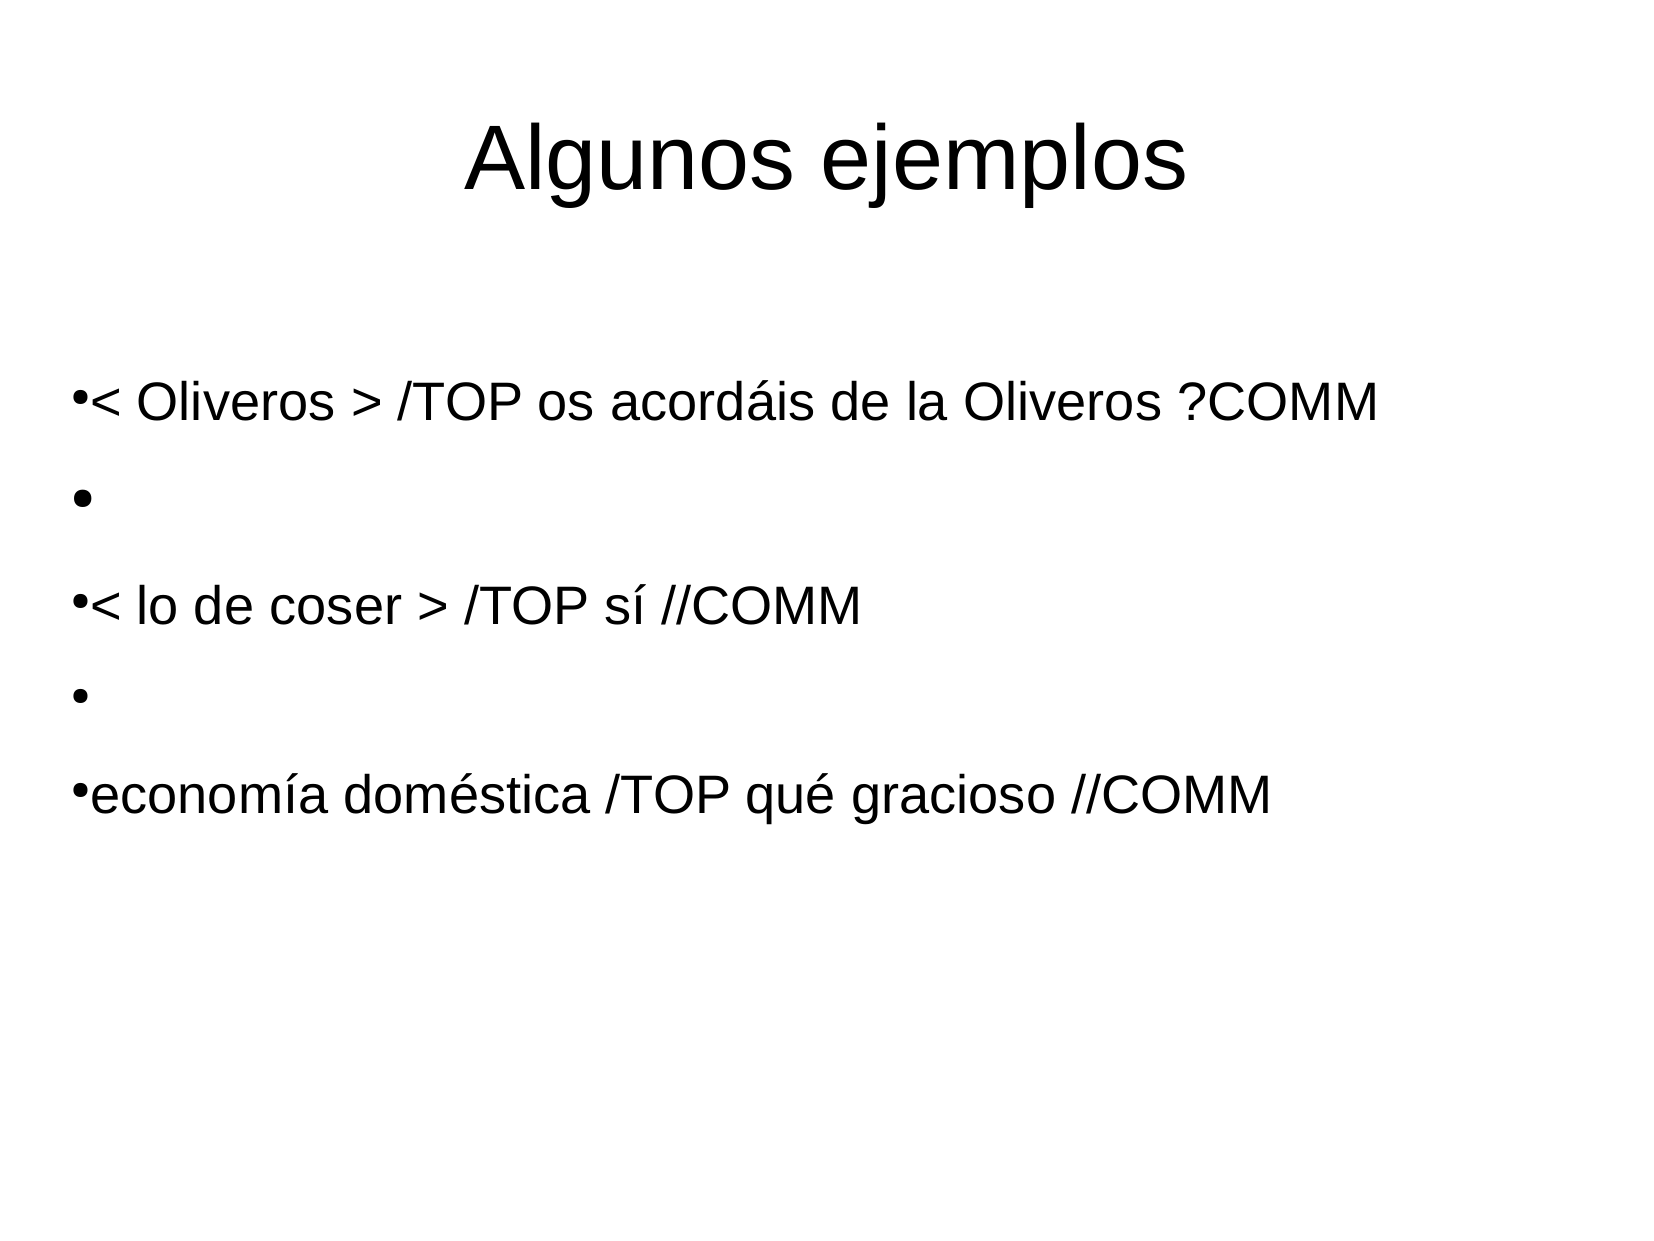

# Algunos ejemplos
< Oliveros > /TOP os acordáis de la Oliveros ?COMM
< lo de coser > /TOP sí //COMM
economía doméstica /TOP qué gracioso //COMM